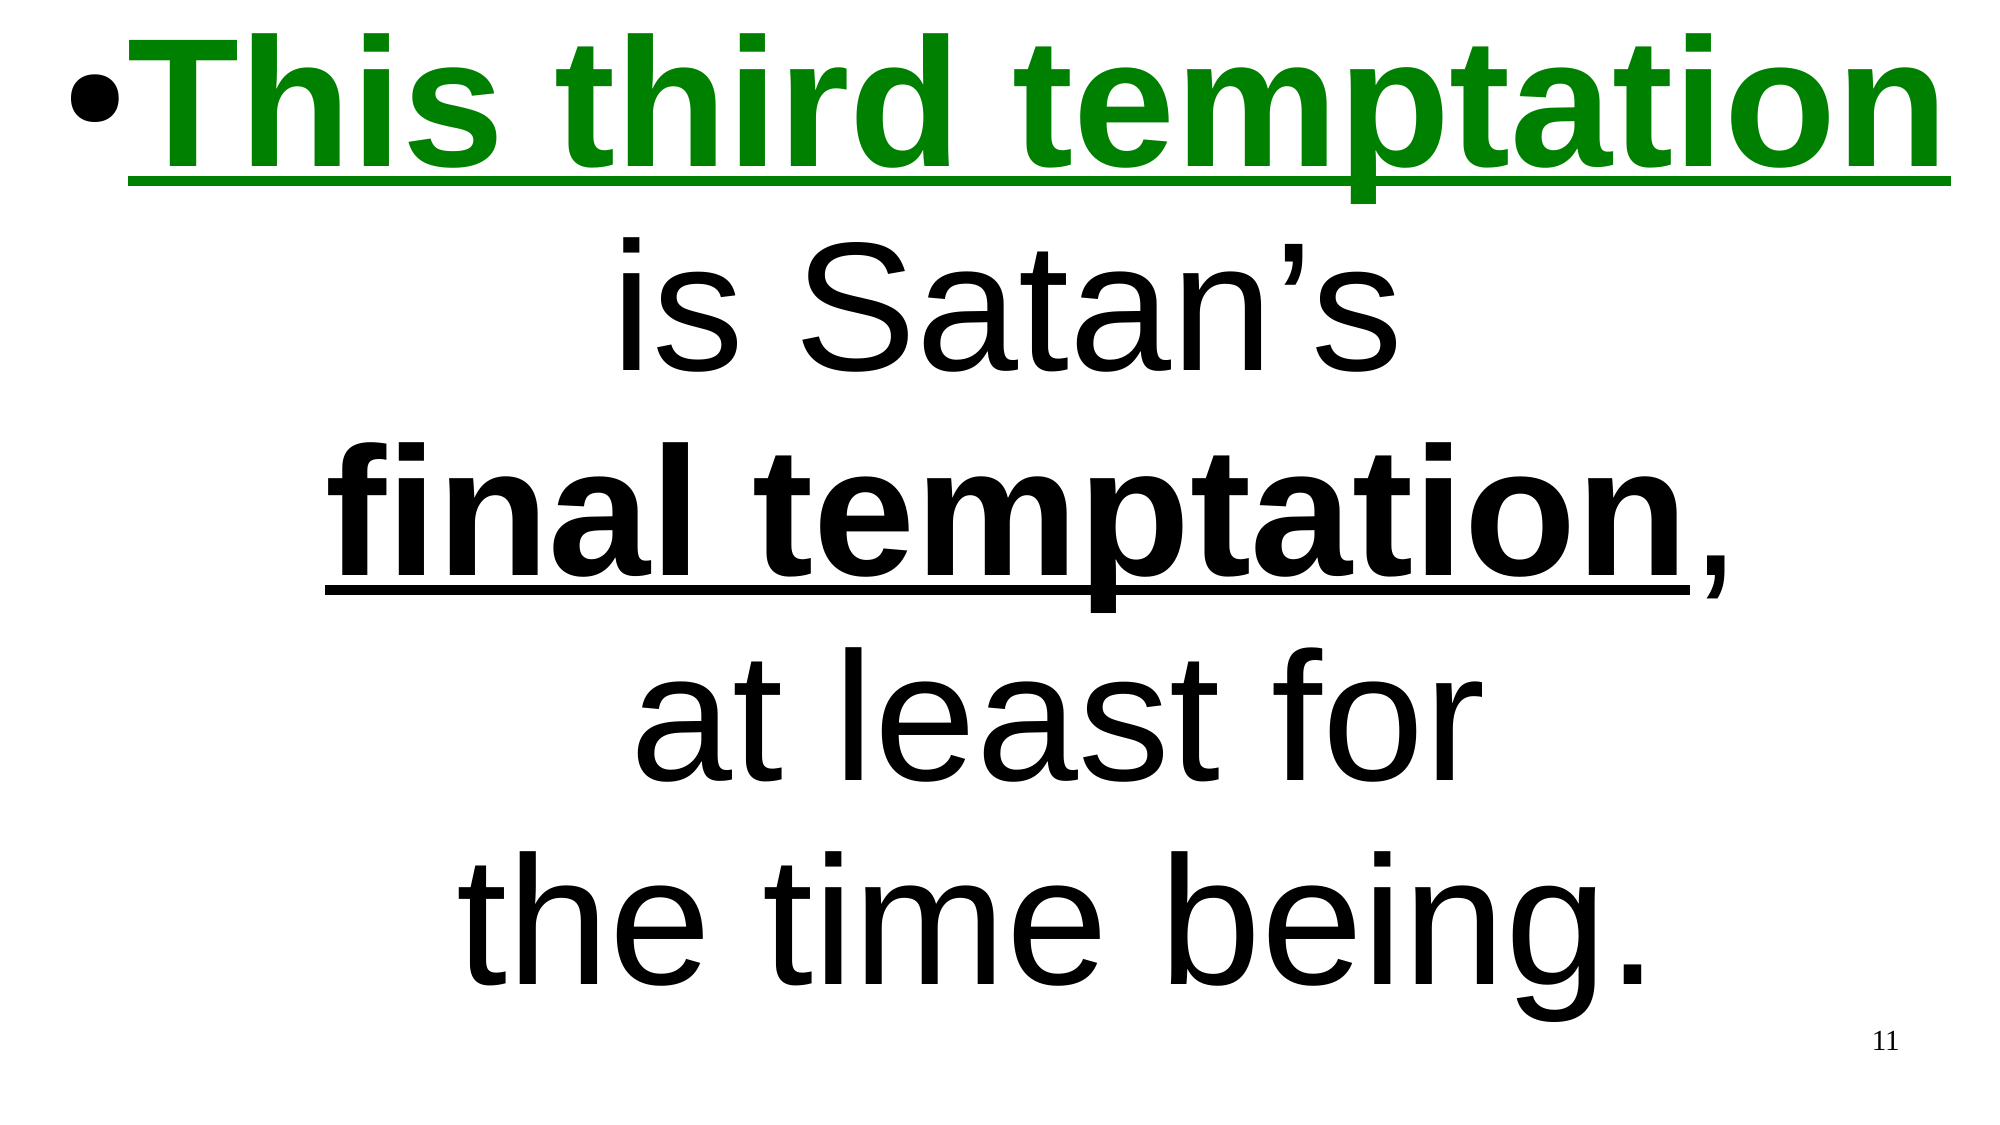

# This third temptation is Satan’s final temptation, at least for the time being.
11